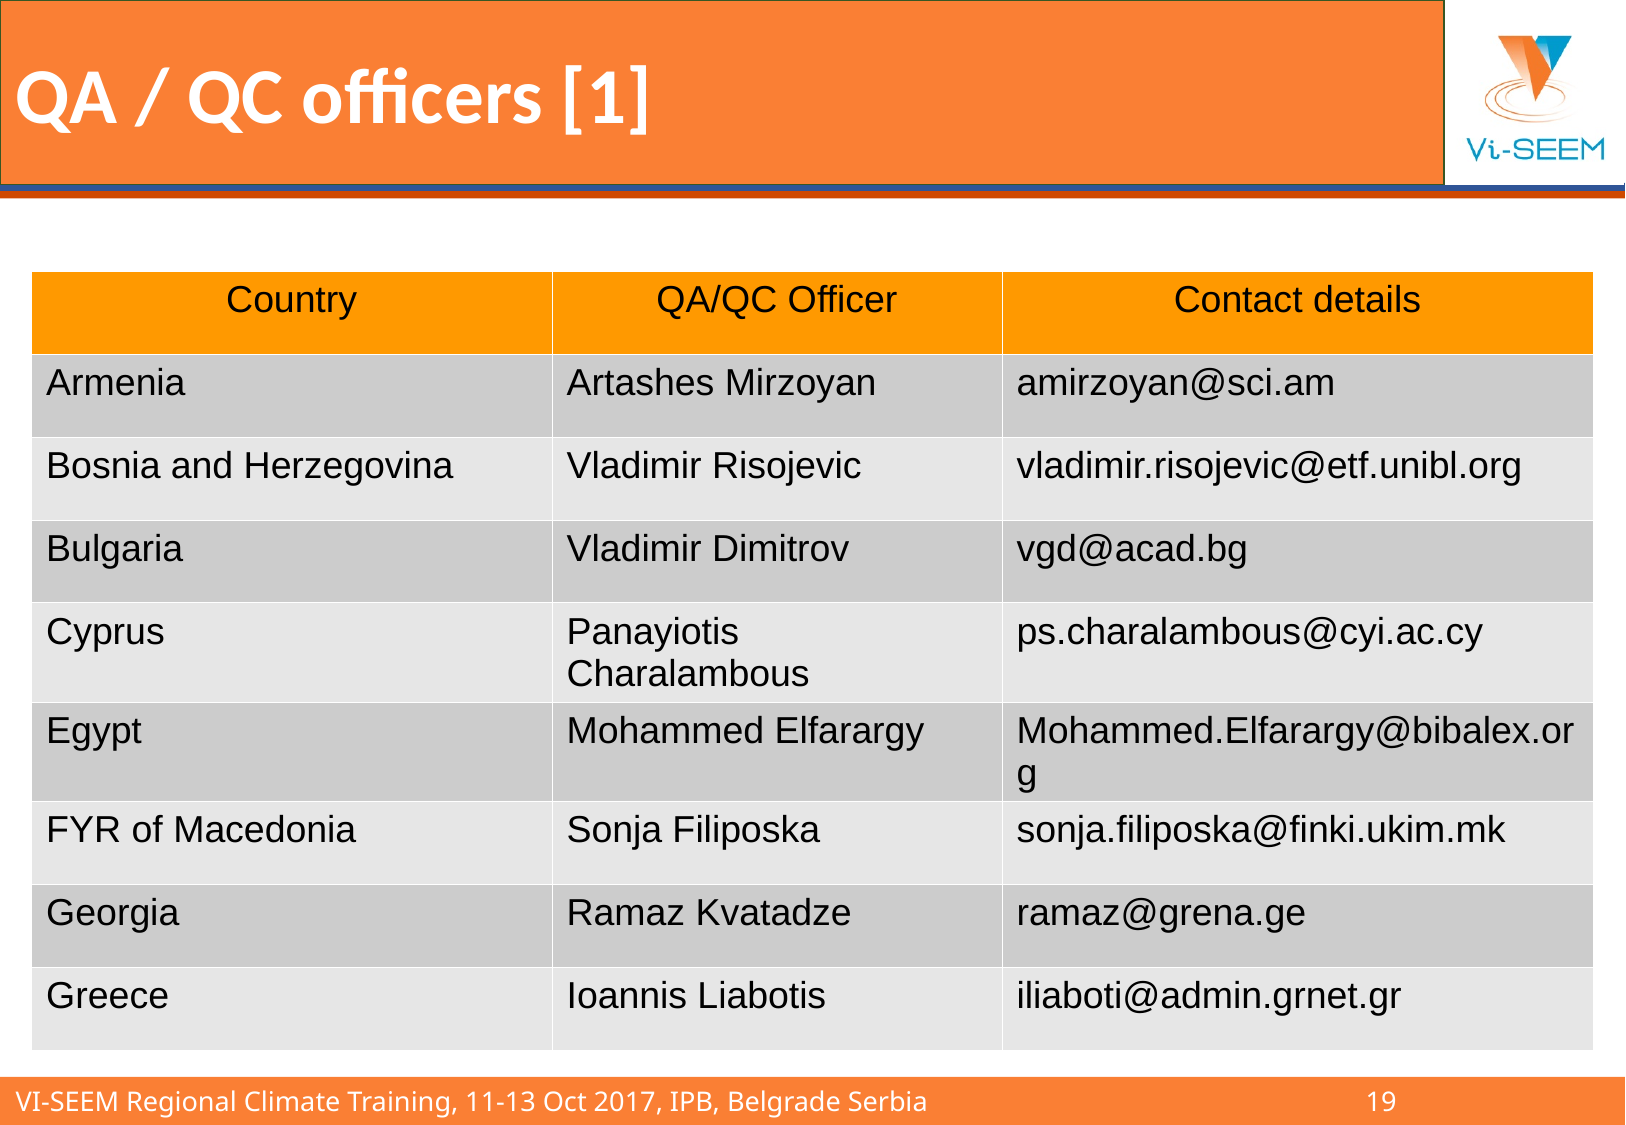

# QA / QC officers [1]
| Country | QA/QC Officer | Contact details |
| --- | --- | --- |
| Armenia | Artashes Mirzoyan | amirzoyan@sci.am |
| Bosnia and Herzegovina | Vladimir Risojevic | vladimir.risojevic@etf.unibl.org |
| Bulgaria | Vladimir Dimitrov | vgd@acad.bg |
| Cyprus | Panayiotis Charalambous | ps.charalambous@cyi.ac.cy |
| Egypt | Mohammed Elfarargy | Mohammed.Elfarargy@bibalex.org |
| FYR of Macedonia | Sonja Filiposka | sonja.filiposka@finki.ukim.mk |
| Georgia | Ramaz Kvatadze | ramaz@grena.ge |
| Greece | Ioannis Liabotis | iliaboti@admin.grnet.gr |
VI-SEEM Regional Climate Training, 11-13 Oct 2017, IPB, Belgrade Serbia